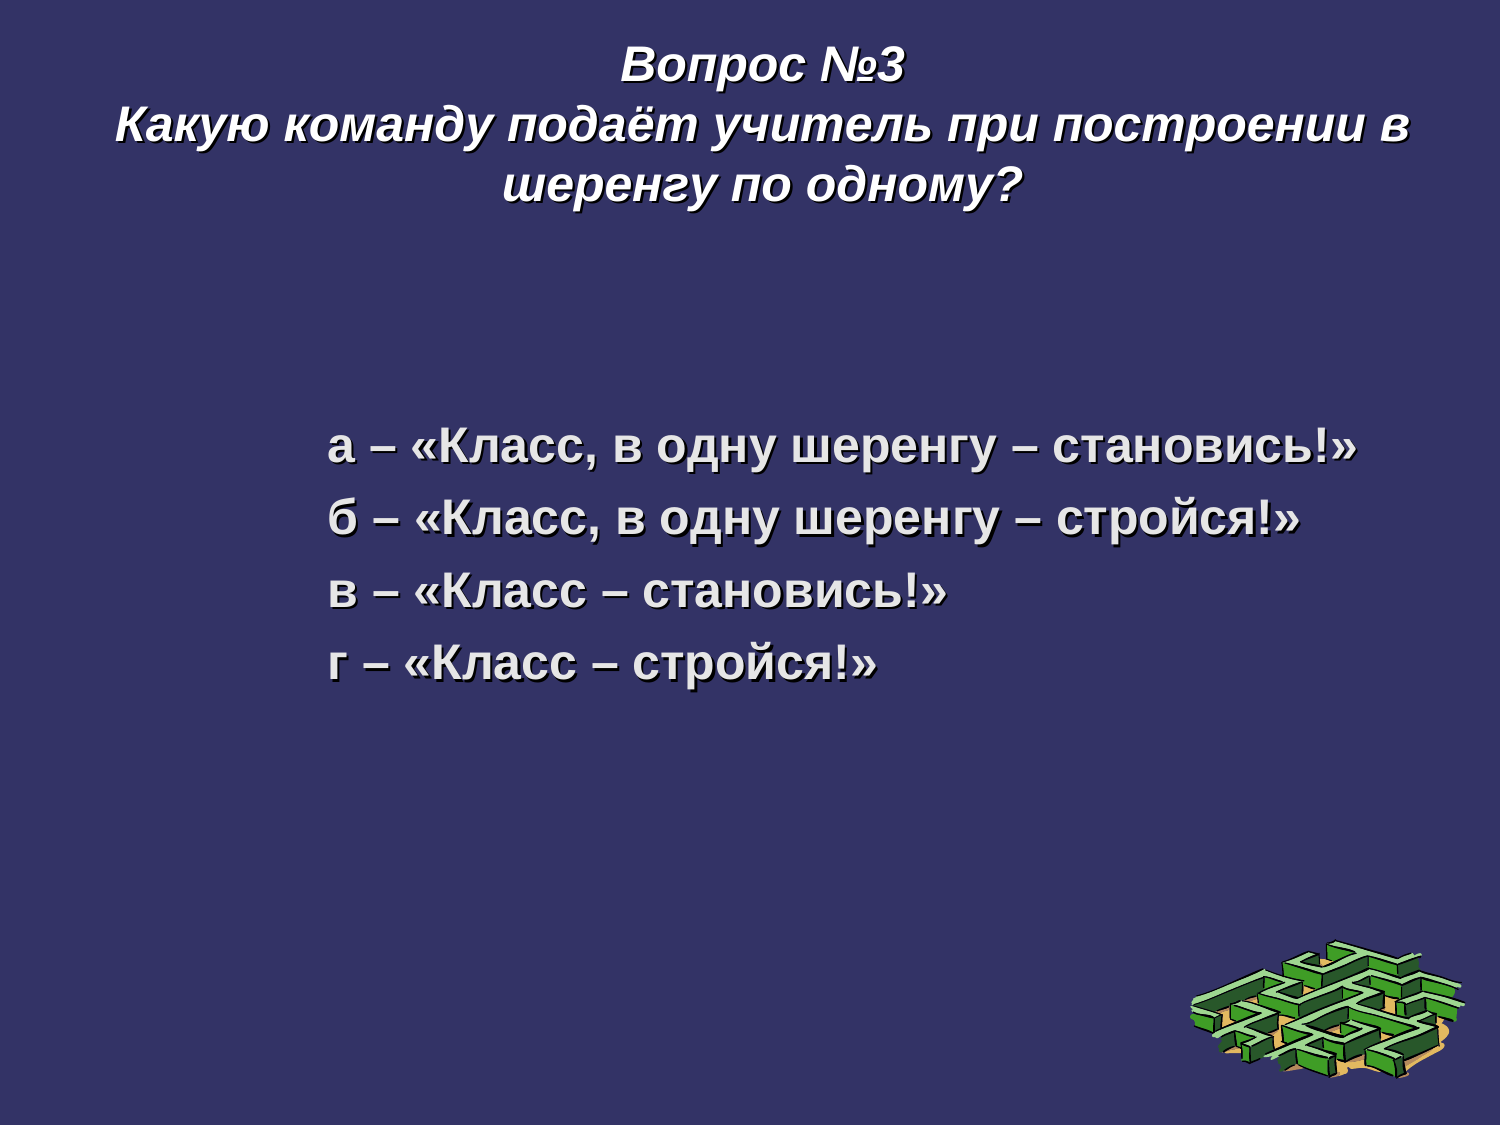

# Вопрос №3 Какую команду подаёт учитель при построении в шеренгу по одному?
а – «Класс, в одну шеренгу – становись!»
б – «Класс, в одну шеренгу – стройся!»
в – «Класс – становись!»
г – «Класс – стройся!»